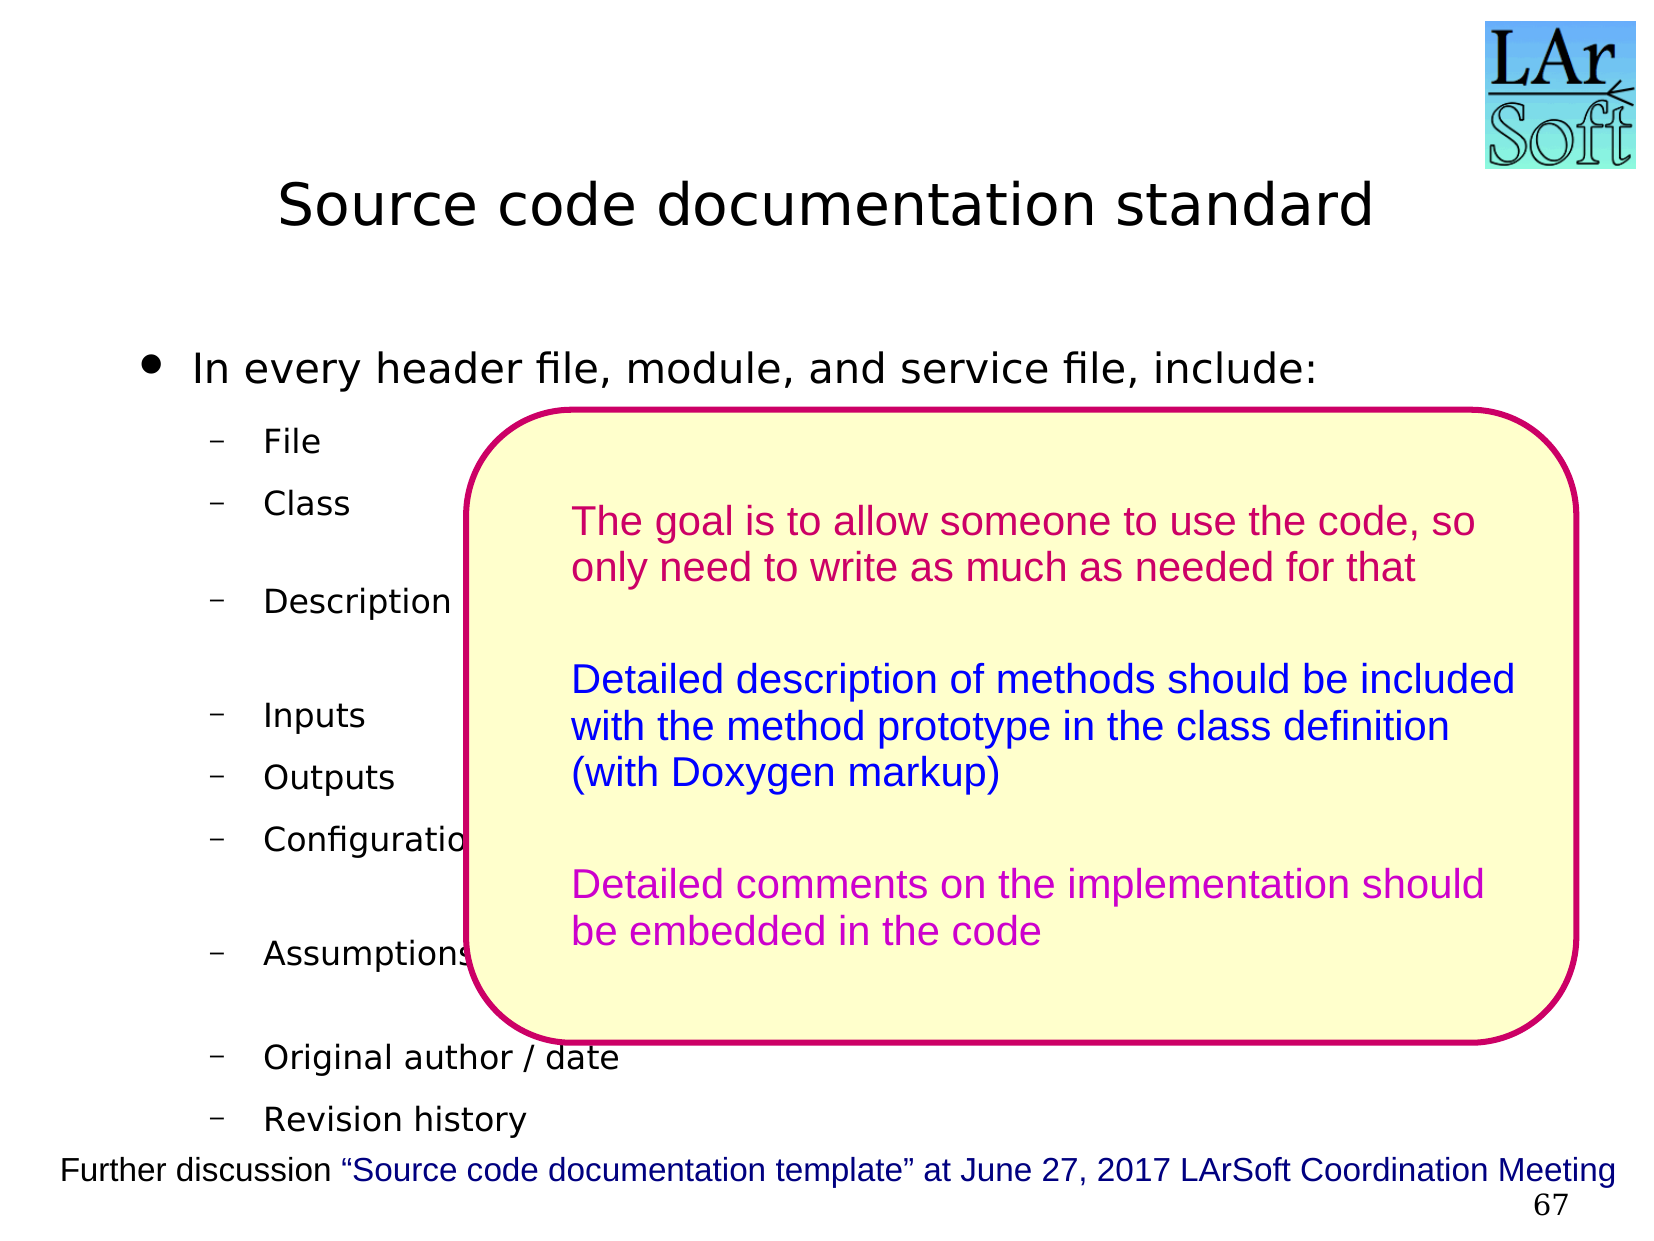

# Source code documentation standard
In every header file, module, and service file, include:
File
Class
Description
Inputs
Outputs
Configuration options
Assumptions / pre-requisites
Original author / date
Revision history
The goal is to allow someone to use the code, so
only need to write as much as needed for that
Detailed description of methods should be included
with the method prototype in the class definition
(with Doxygen markup)
Detailed comments on the implementation should
be embedded in the code
Further discussion “Source code documentation template” at June 27, 2017 LArSoft Coordination Meeting
67